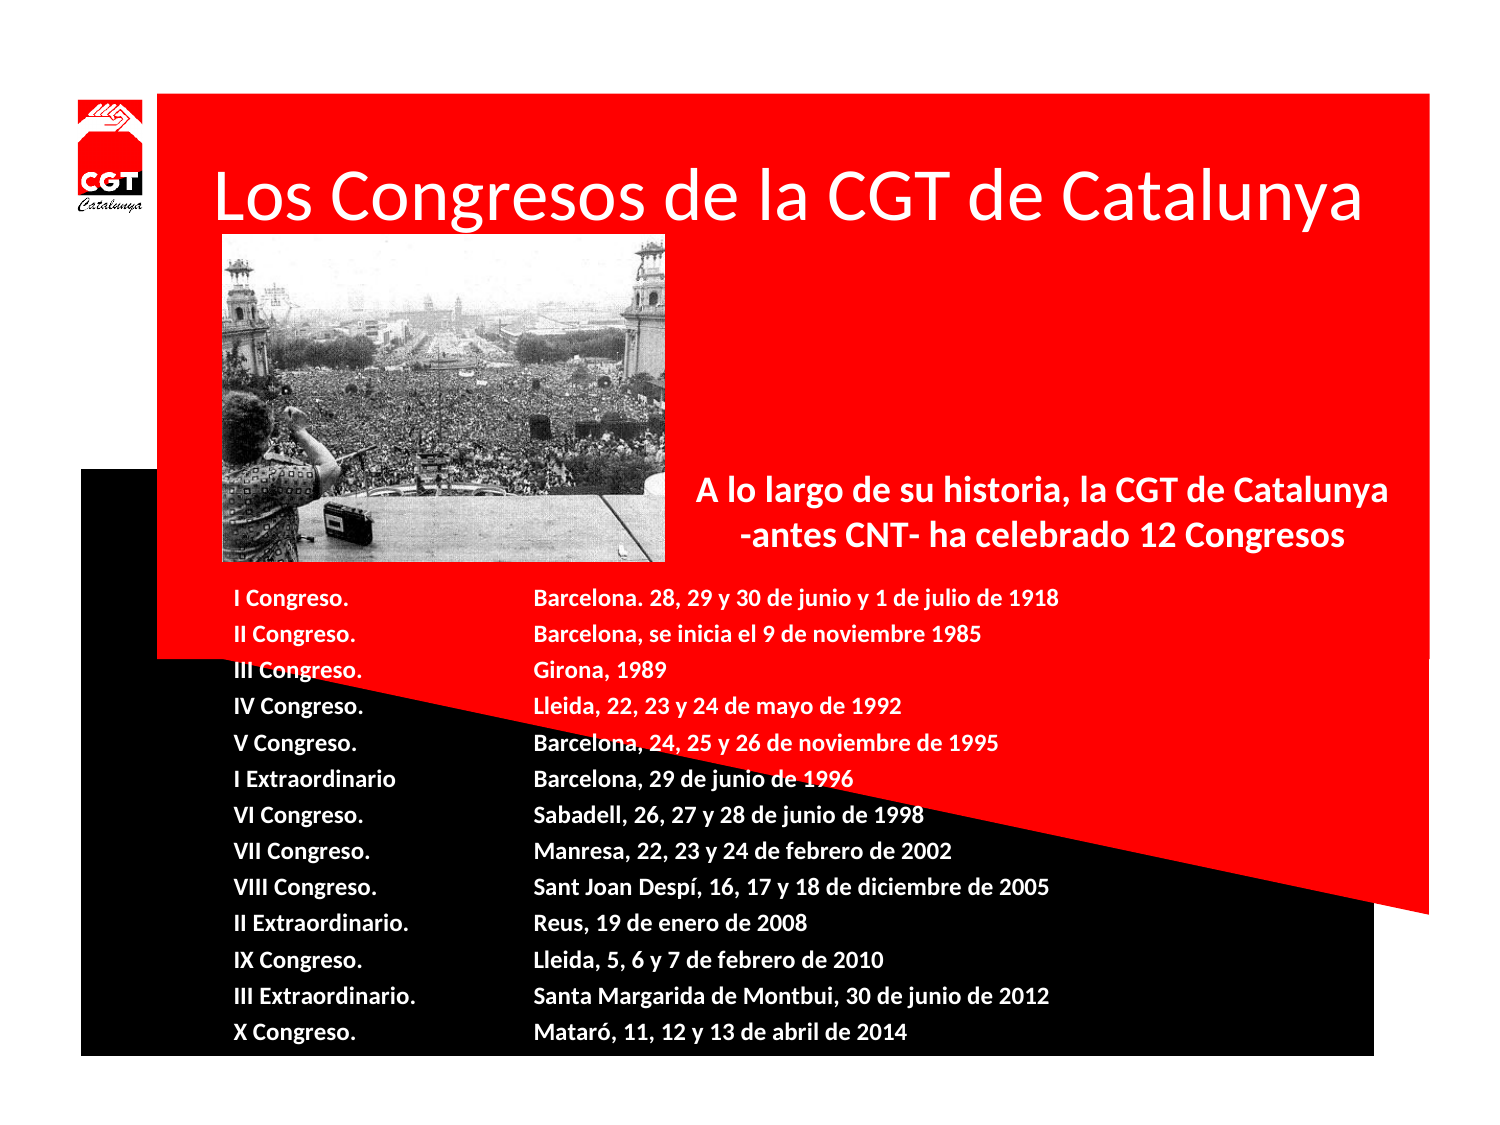

# Los Congresos de la CGT de Catalunya
A lo largo de su historia, la CGT de Catalunya
-antes CNT- ha celebrado 12 Congresos
I Congreso.		Barcelona. 28, 29 y 30 de junio y 1 de julio de 1918
II Congreso.		Barcelona, se inicia el 9 de noviembre 1985
III Congreso.		Girona, 1989
IV Congreso.		Lleida, 22, 23 y 24 de mayo de 1992
V Congreso.		Barcelona, 24, 25 y 26 de noviembre de 1995
I Extraordinario	Barcelona, 29 de junio de 1996
VI Congreso.		Sabadell, 26, 27 y 28 de junio de 1998
VII Congreso.		Manresa, 22, 23 y 24 de febrero de 2002
VIII Congreso.		Sant Joan Despí, 16, 17 y 18 de diciembre de 2005
II Extraordinario.	Reus, 19 de enero de 2008
IX Congreso.		Lleida, 5, 6 y 7 de febrero de 2010
III Extraordinario.	Santa Margarida de Montbui, 30 de junio de 2012
X Congreso.		Mataró, 11, 12 y 13 de abril de 2014